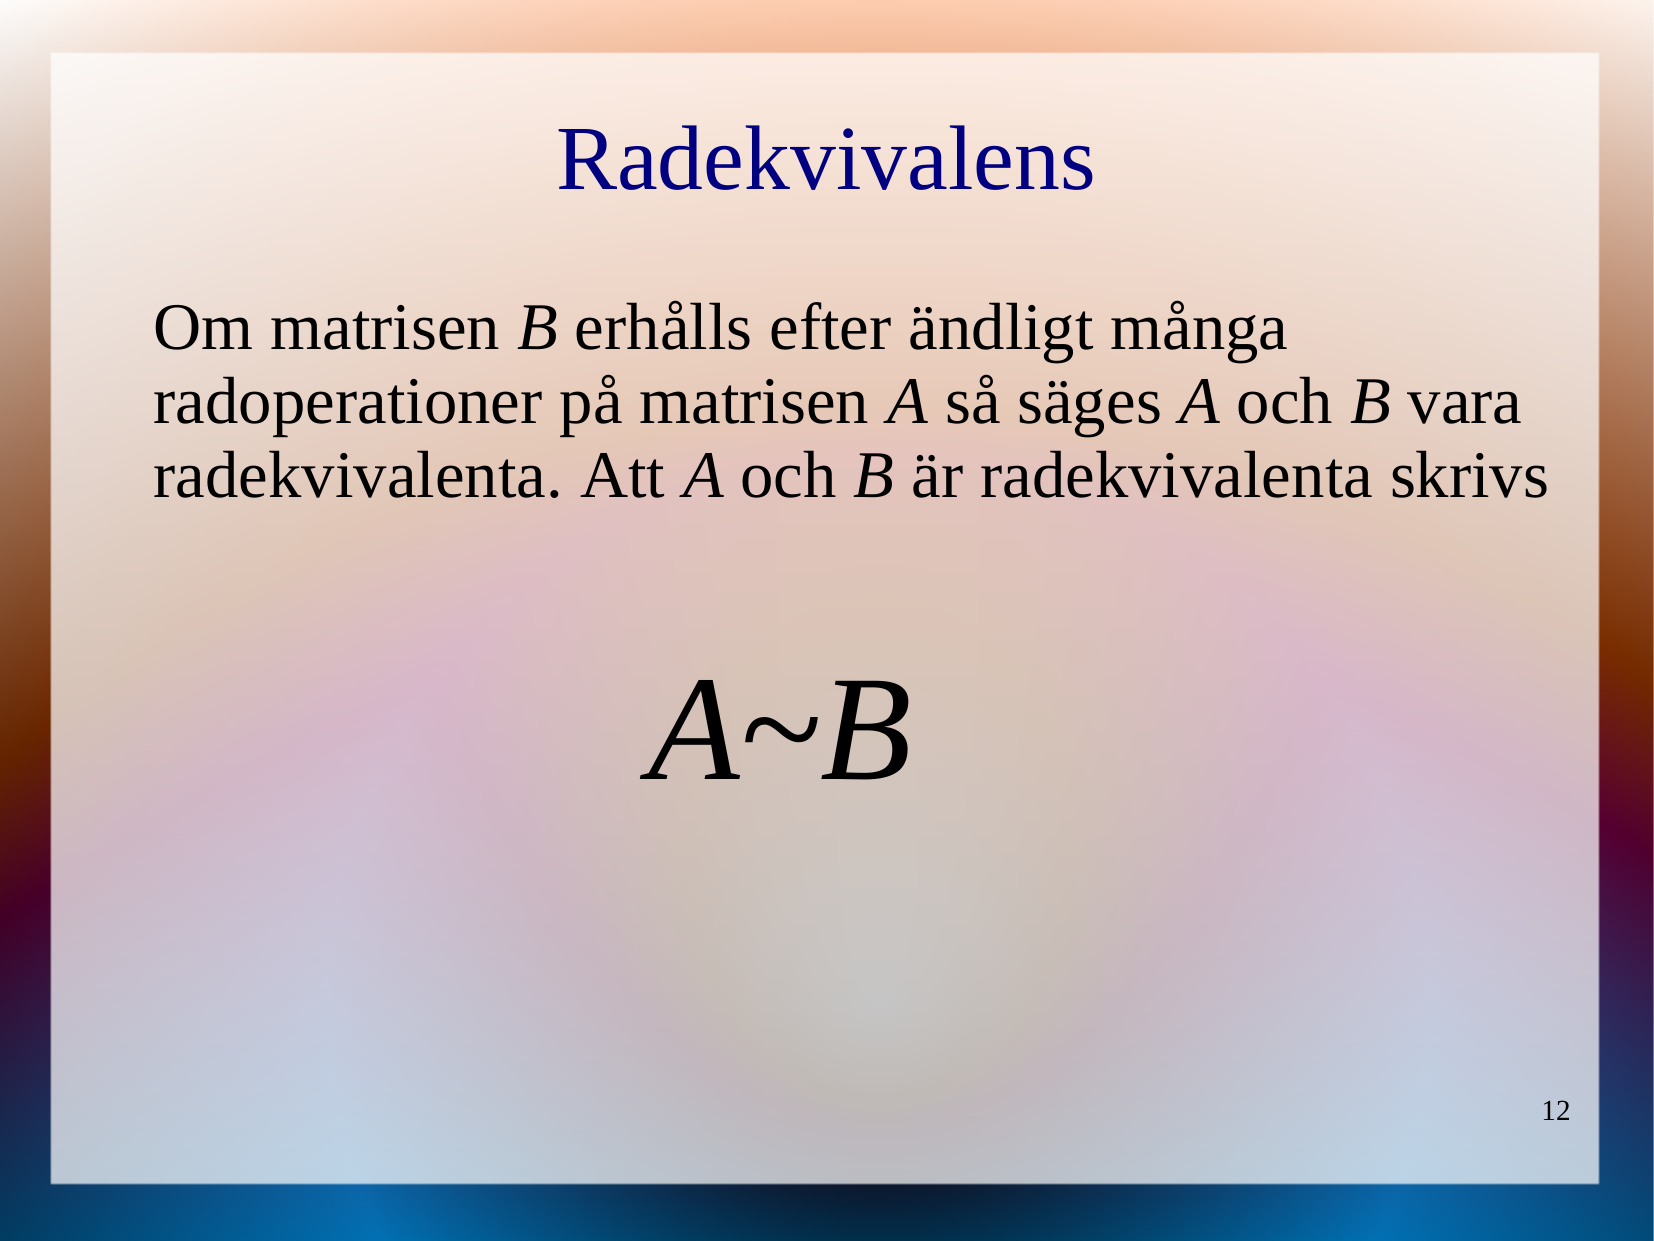

# Radekvivalens
Om matrisen B erhålls efter ändligt många radoperationer på matrisen A så säges A och B vara radekvivalenta. Att A och B är radekvivalenta skrivs
 A~B
12